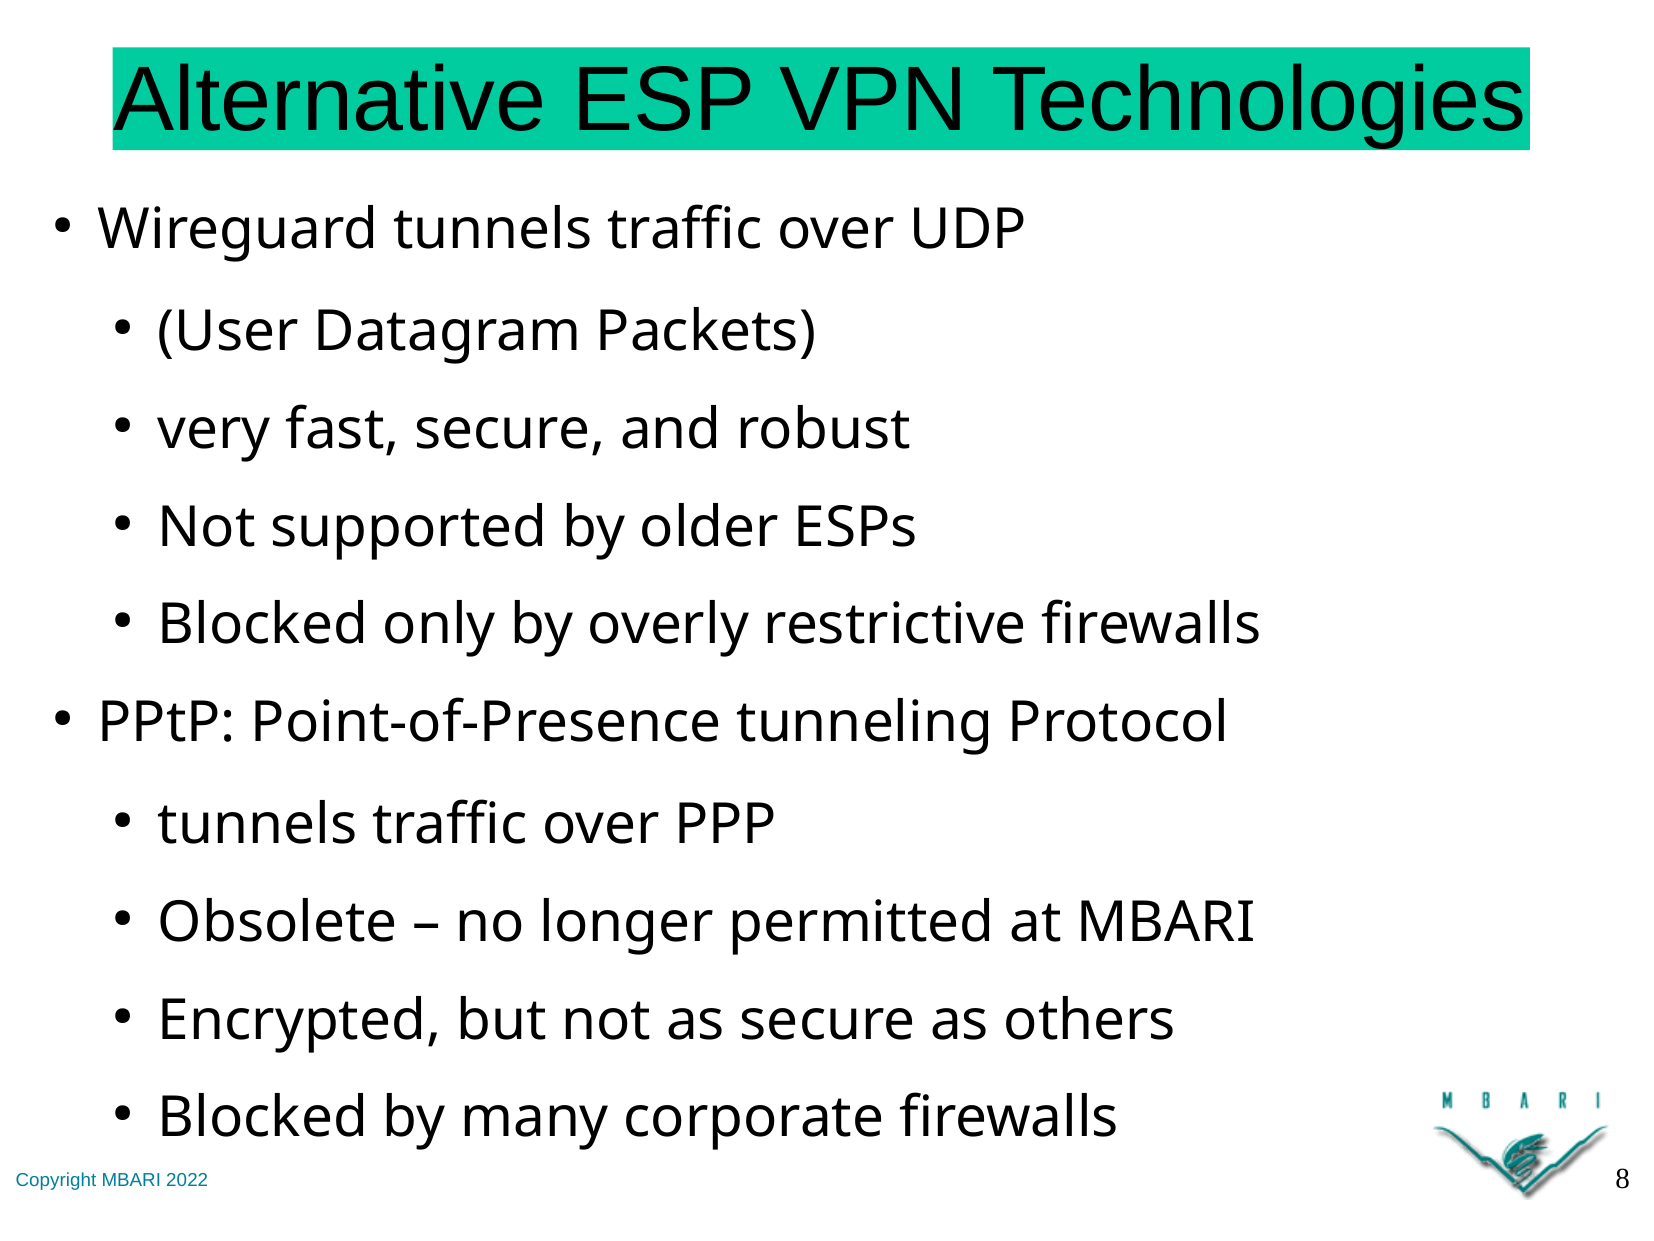

# Alternative ESP VPN Technologies
Wireguard tunnels traffic over UDP
(User Datagram Packets)
very fast, secure, and robust
Not supported by older ESPs
Blocked only by overly restrictive firewalls
PPtP: Point-of-Presence tunneling Protocol
tunnels traffic over PPP
Obsolete – no longer permitted at MBARI
Encrypted, but not as secure as others
Blocked by many corporate firewalls